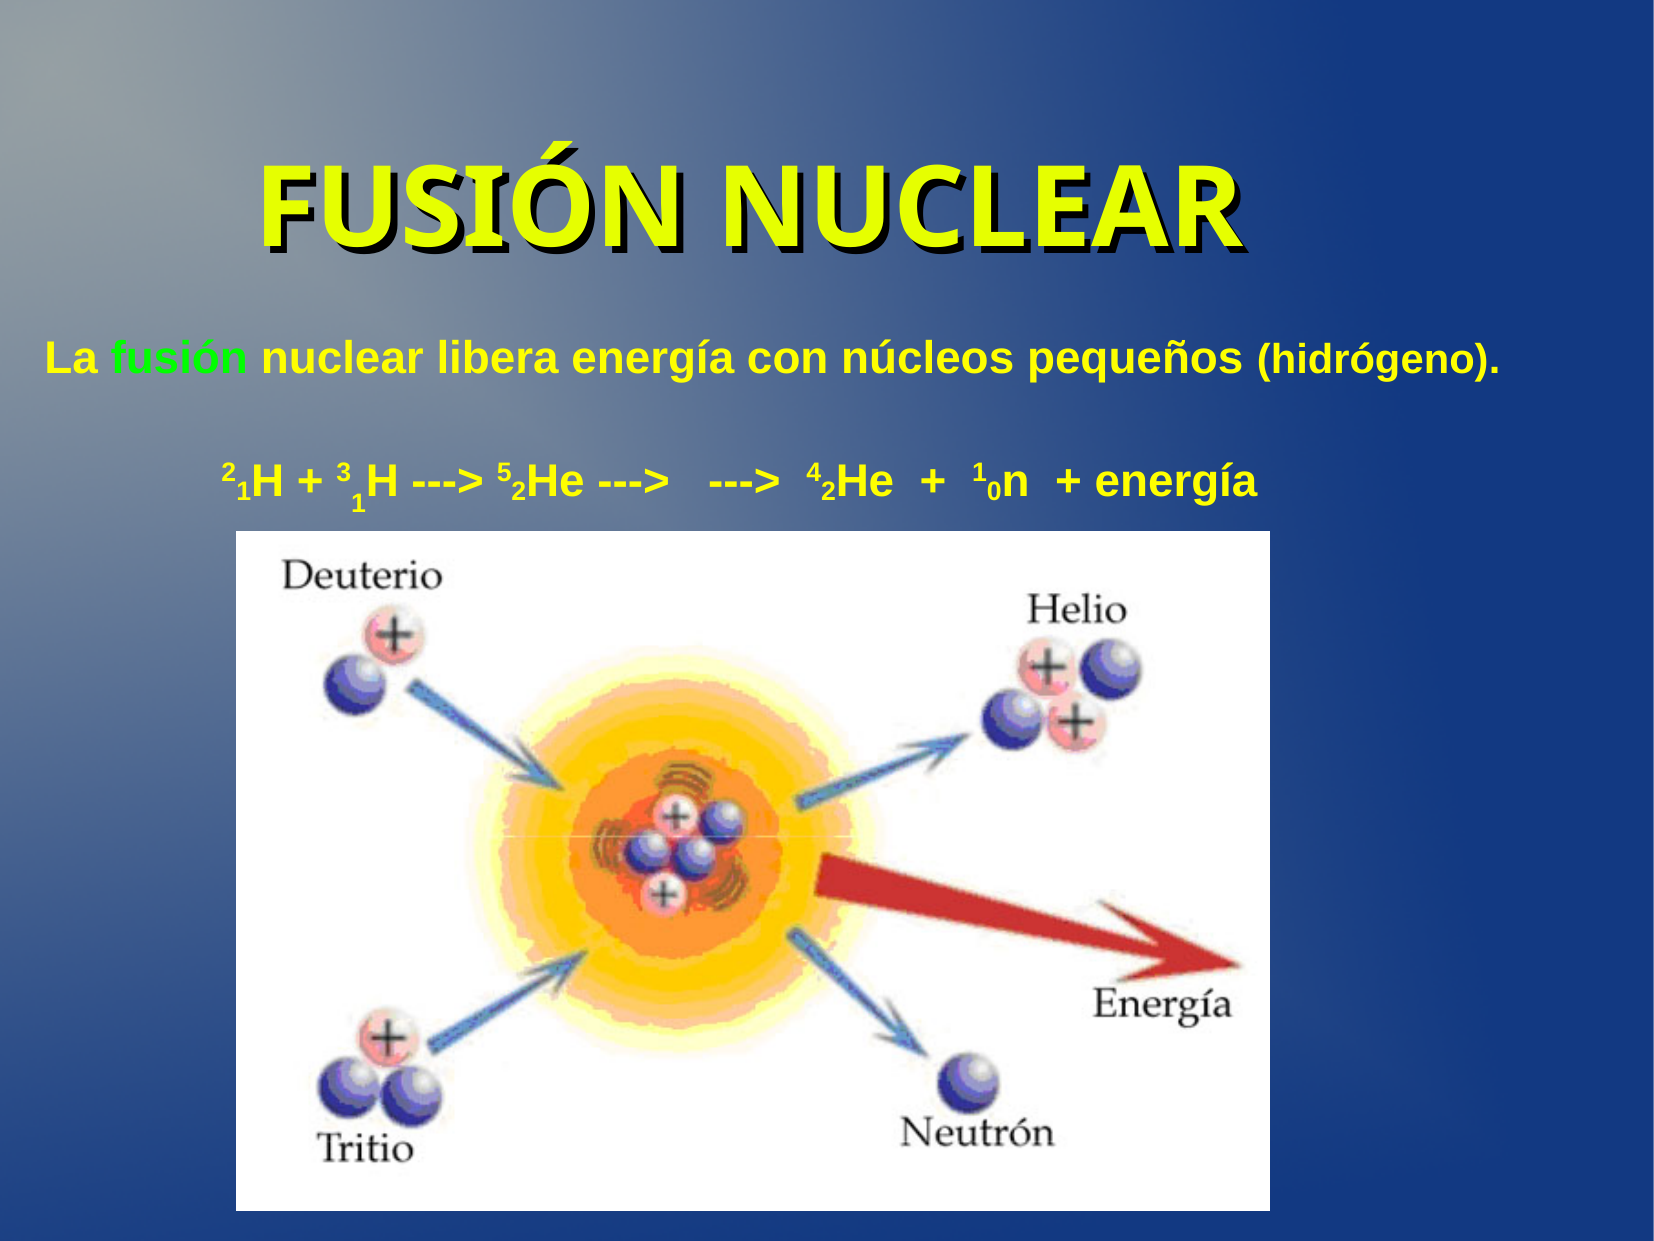

# FUSIÓN NUCLEAR
La fusión nuclear libera energía con núcleos pequeños (hidrógeno).
21H + 31H ---> 52He ---> ---> 42He + 10n + energía